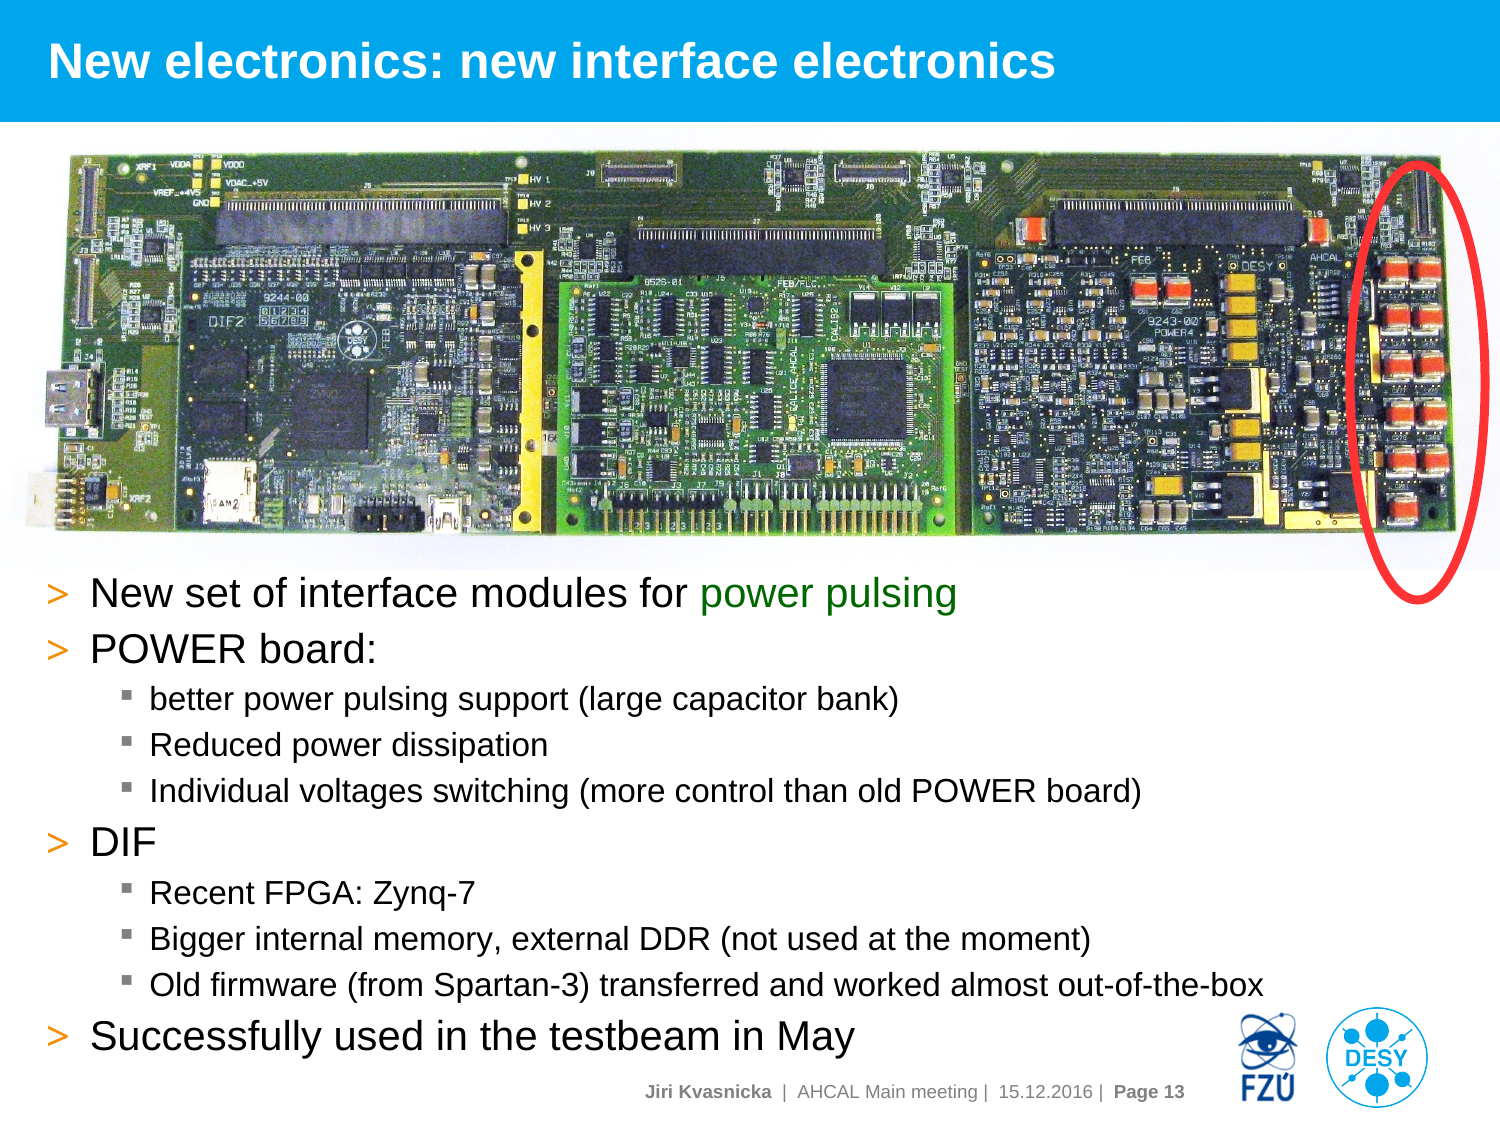

# New electronics: new interface electronics
New set of interface modules for power pulsing
POWER board:
better power pulsing support (large capacitor bank)
Reduced power dissipation
Individual voltages switching (more control than old POWER board)
DIF
Recent FPGA: Zynq-7
Bigger internal memory, external DDR (not used at the moment)
Old firmware (from Spartan-3) transferred and worked almost out-of-the-box
Successfully used in the testbeam in May